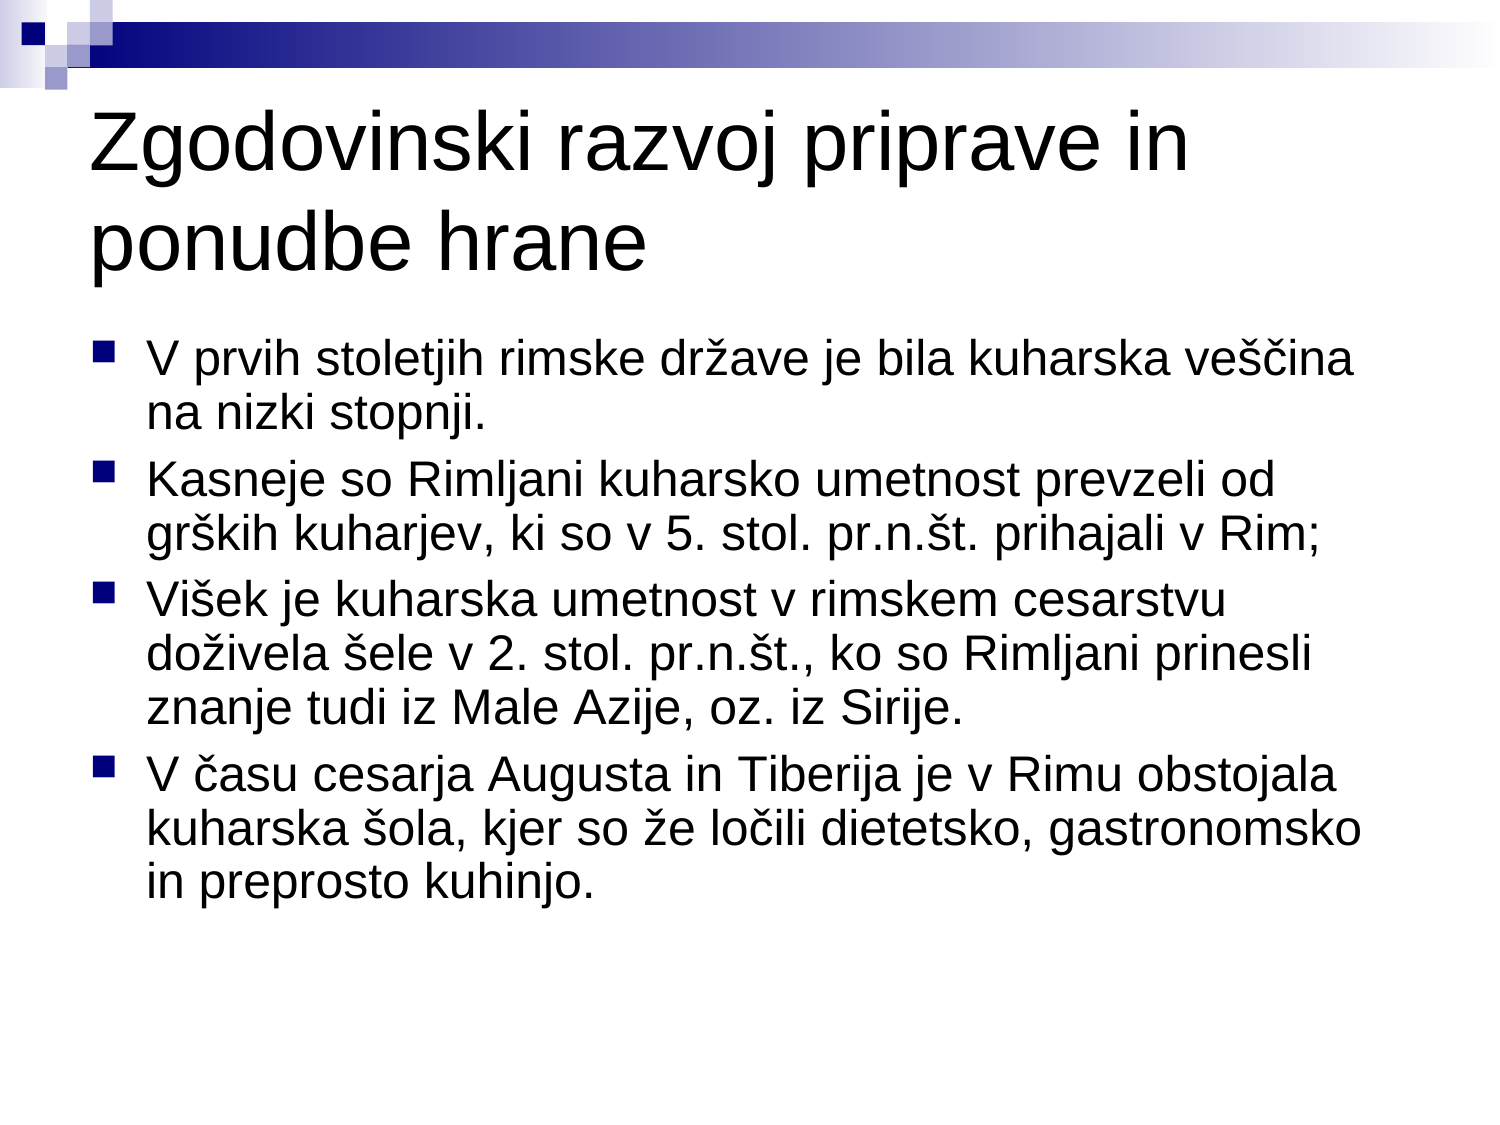

# Zgodovinski razvoj priprave in ponudbe hrane
V prvih stoletjih rimske države je bila kuharska veščina na nizki stopnji.
Kasneje so Rimljani kuharsko umetnost prevzeli od grških kuharjev, ki so v 5. stol. pr.n.št. prihajali v Rim;
Višek je kuharska umetnost v rimskem cesarstvu doživela šele v 2. stol. pr.n.št., ko so Rimljani prinesli znanje tudi iz Male Azije, oz. iz Sirije.
V času cesarja Augusta in Tiberija je v Rimu obstojala kuharska šola, kjer so že ločili dietetsko, gastronomsko in preprosto kuhinjo.